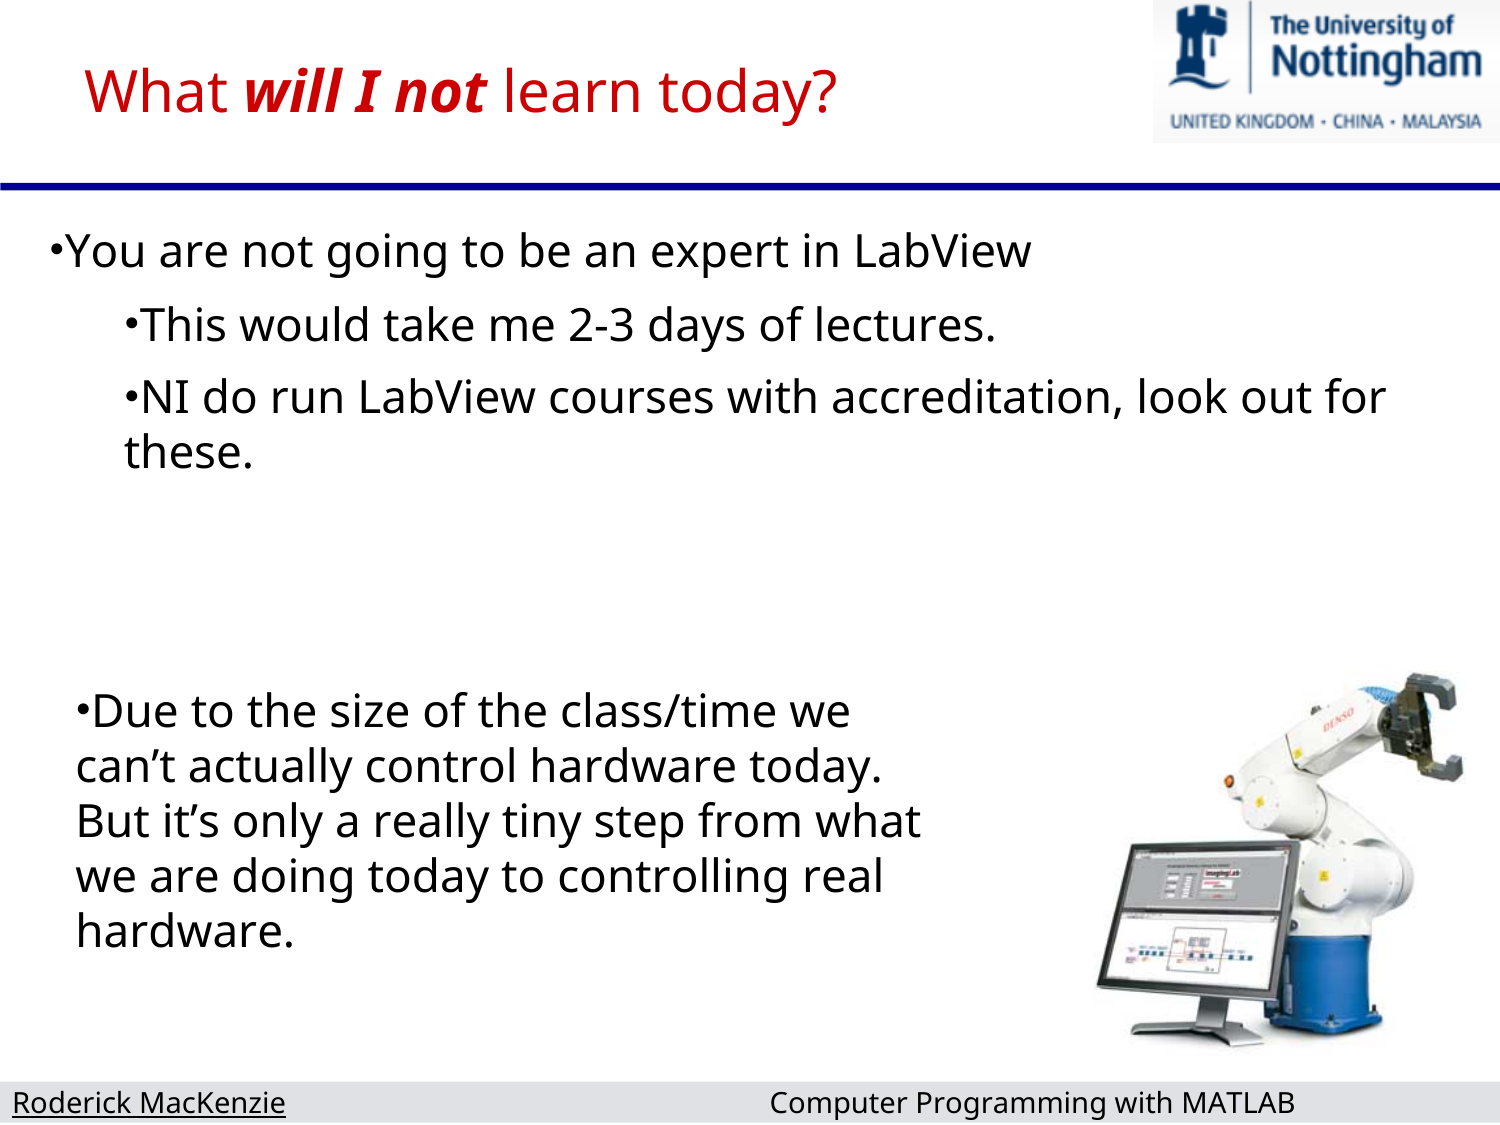

# What will I not learn today?
You are not going to be an expert in LabView
This would take me 2-3 days of lectures.
NI do run LabView courses with accreditation, look out for these.
Due to the size of the class/time we can’t actually control hardware today. But it’s only a really tiny step from what we are doing today to controlling real hardware.